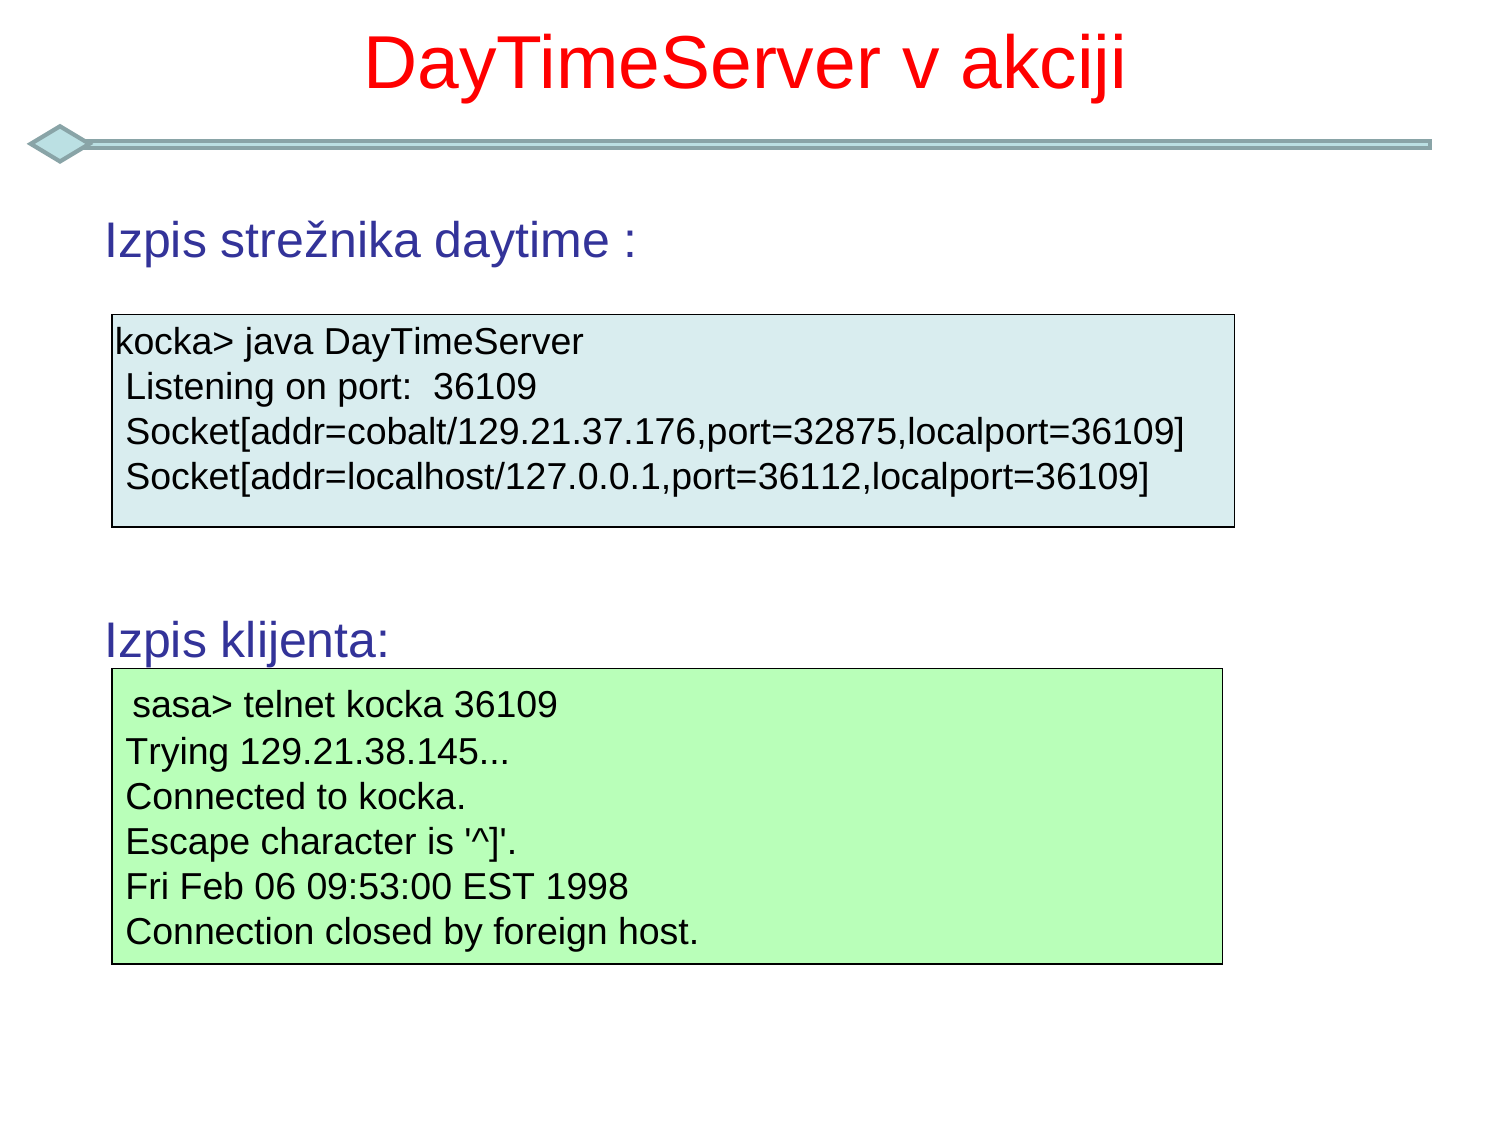

# DayTimeServer v akciji
Izpis strežnika daytime :
 kocka> java DayTimeServer
 Listening on port: 36109
 Socket[addr=cobalt/129.21.37.176,port=32875,localport=36109]
 Socket[addr=localhost/127.0.0.1,port=36112,localport=36109]
Izpis klijenta:
 sasa> telnet kocka 36109
 Trying 129.21.38.145...
 Connected to kocka.
 Escape character is '^]'.
 Fri Feb 06 09:53:00 EST 1998
 Connection closed by foreign host.